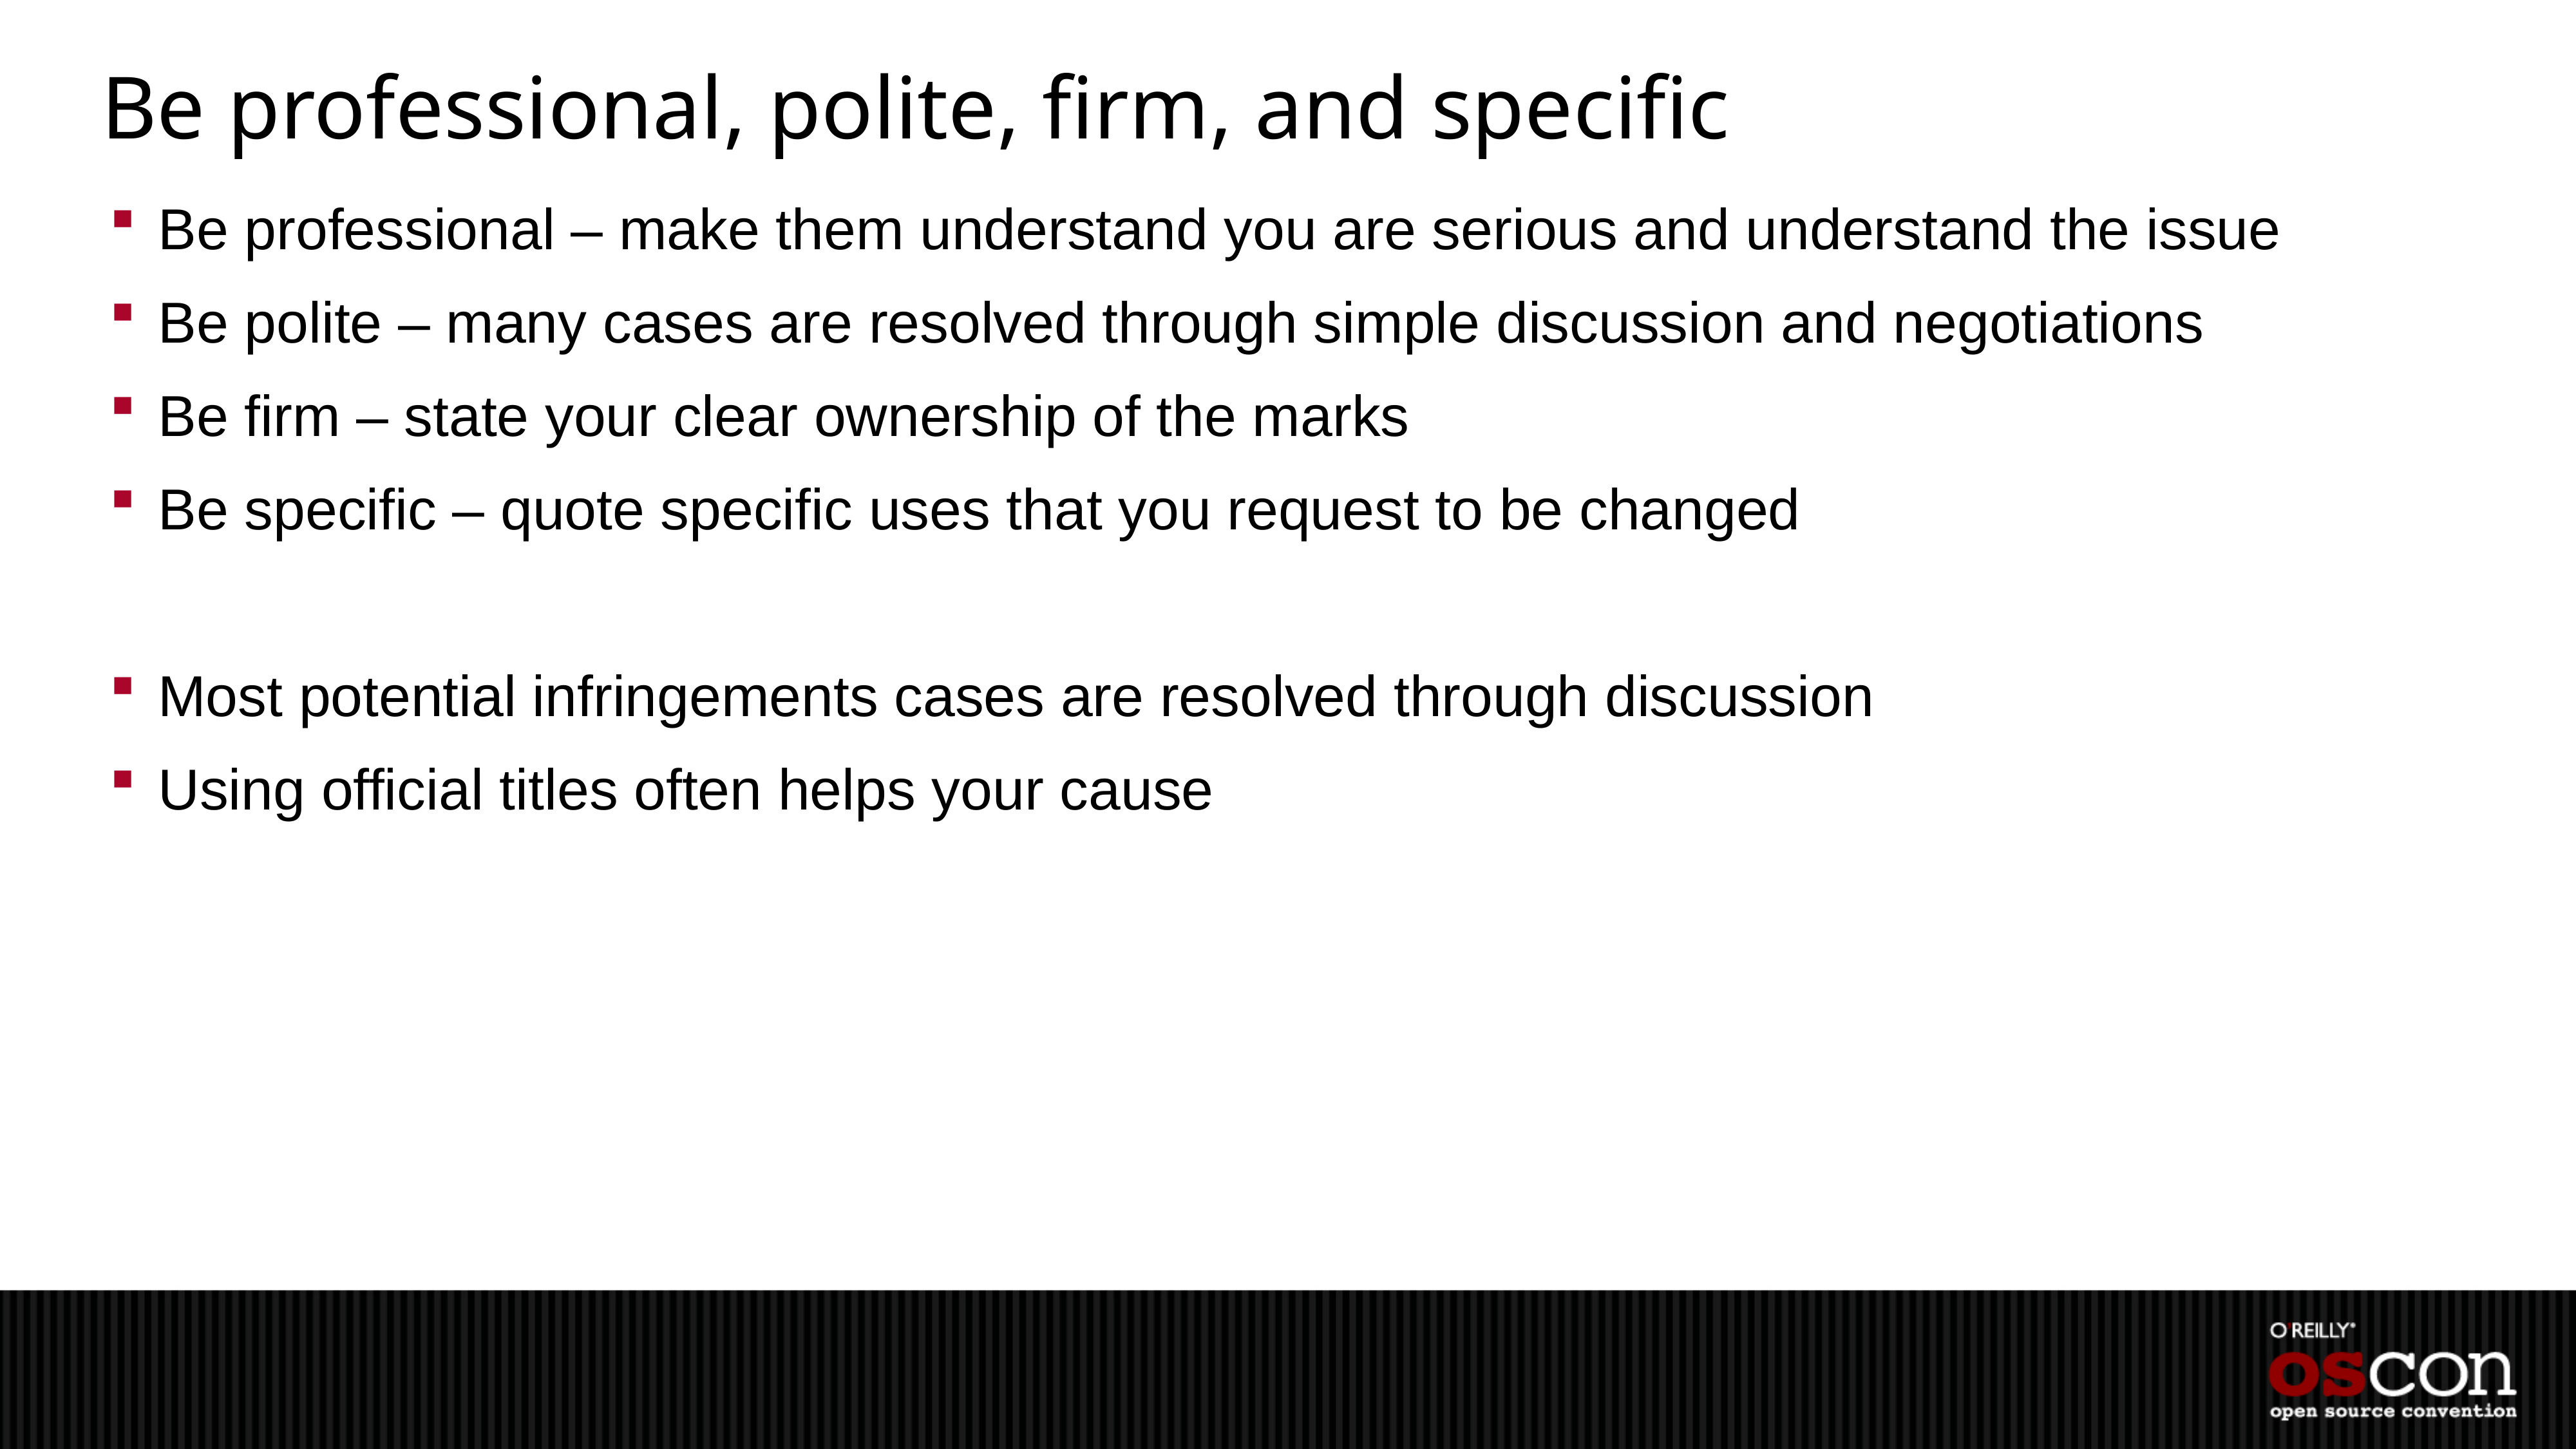

# Be professional, polite, firm, and specific
Be professional – make them understand you are serious and understand the issue
Be polite – many cases are resolved through simple discussion and negotiations
Be firm – state your clear ownership of the marks
Be specific – quote specific uses that you request to be changed
Most potential infringements cases are resolved through discussion
Using official titles often helps your cause